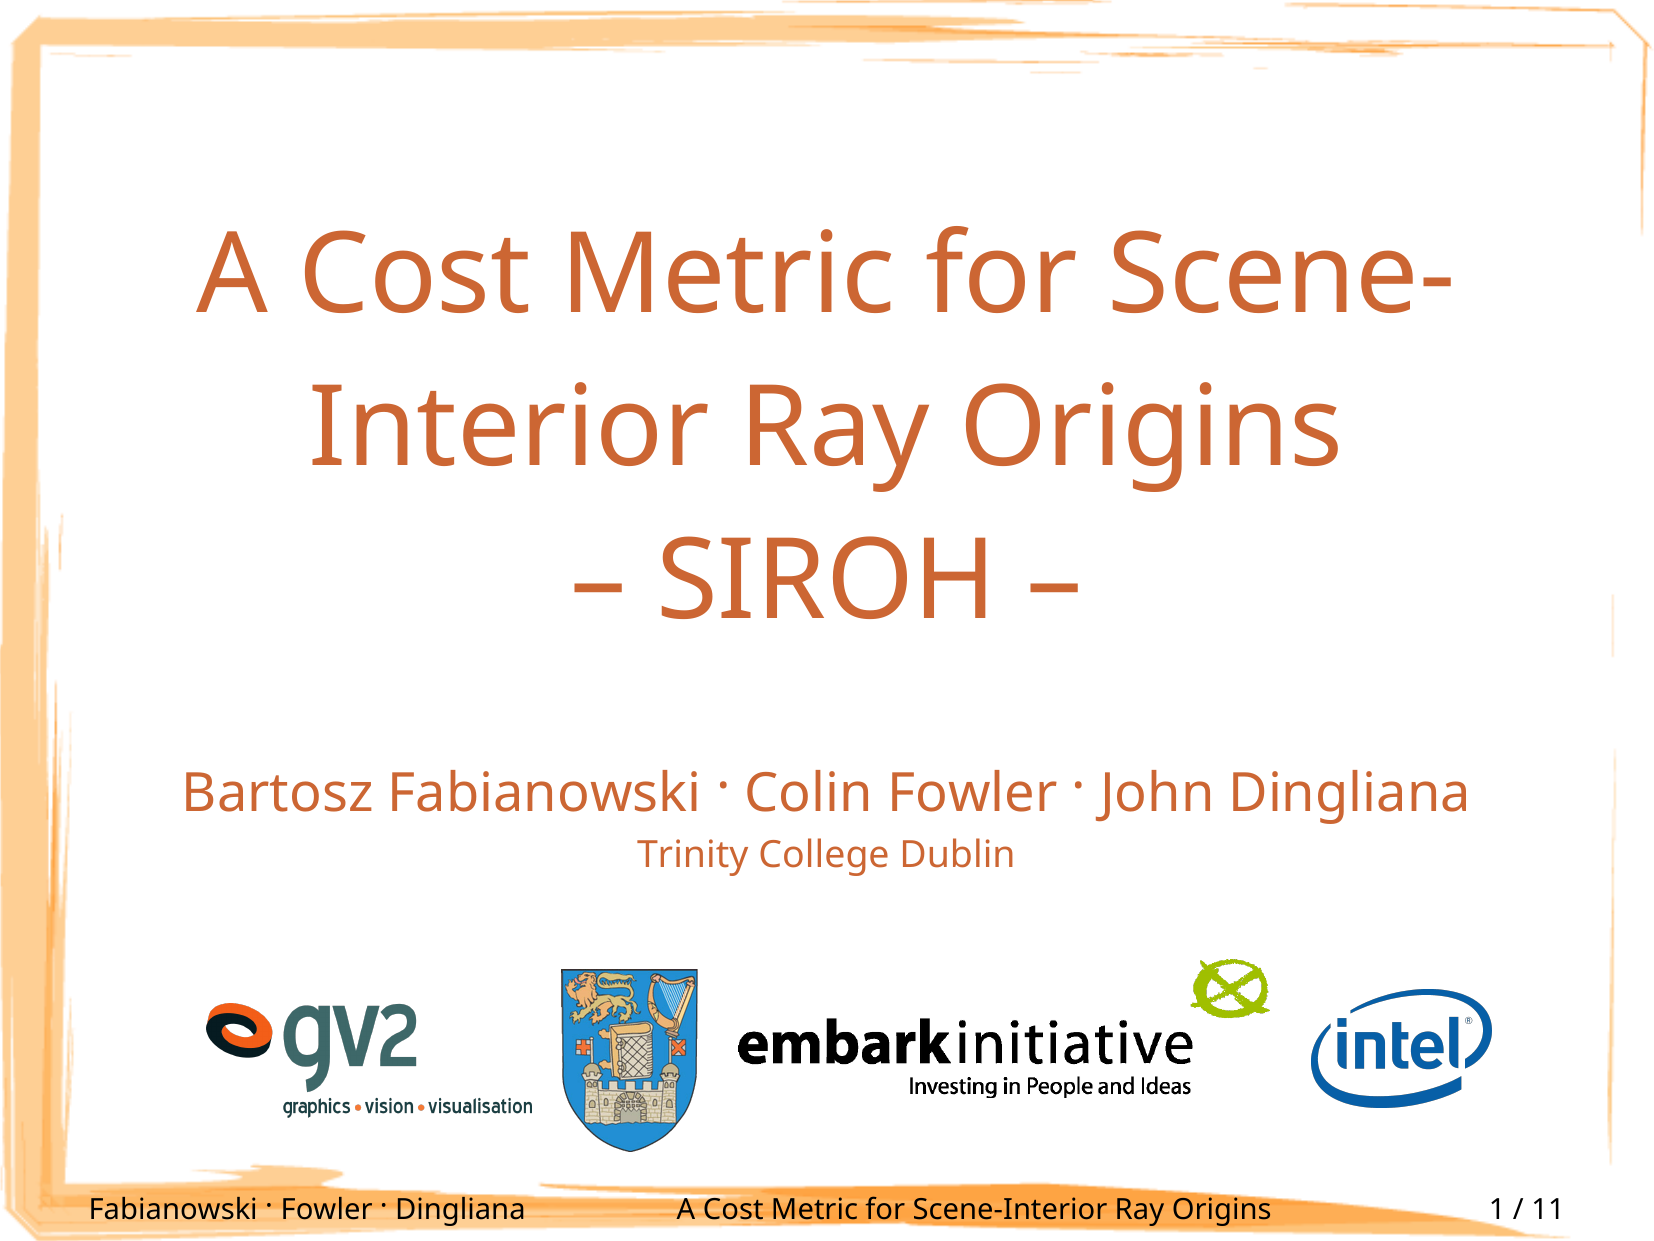

A Cost Metric for Scene-Interior Ray Origins
– SIROH –
Bartosz Fabianowski · Colin Fowler · John Dingliana
Trinity College Dublin